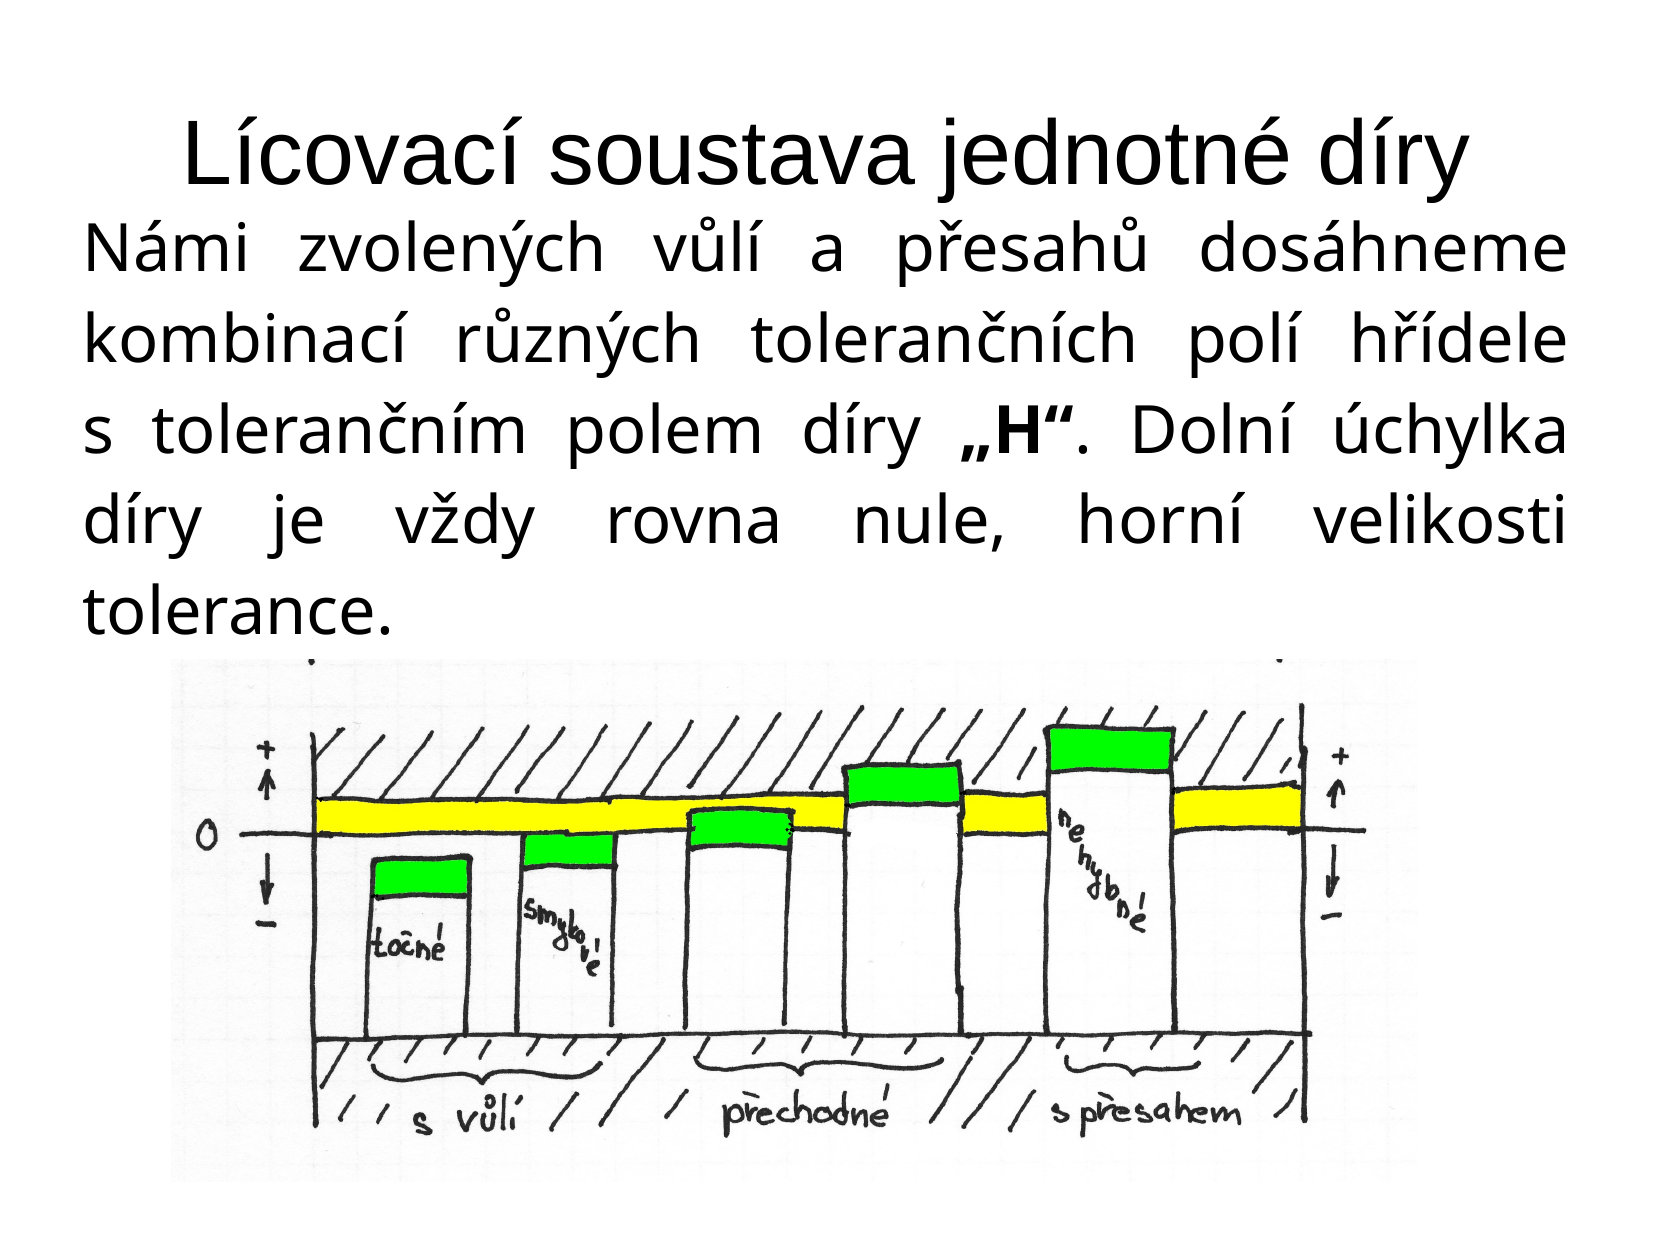

# Lícovací soustava jednotné díry
Námi zvolených vůlí a přesahů dosáhneme kombinací různých tolerančních polí hřídele
s tolerančním polem díry „H“. Dolní úchylka díry je vždy rovna nule, horní velikosti tolerance.